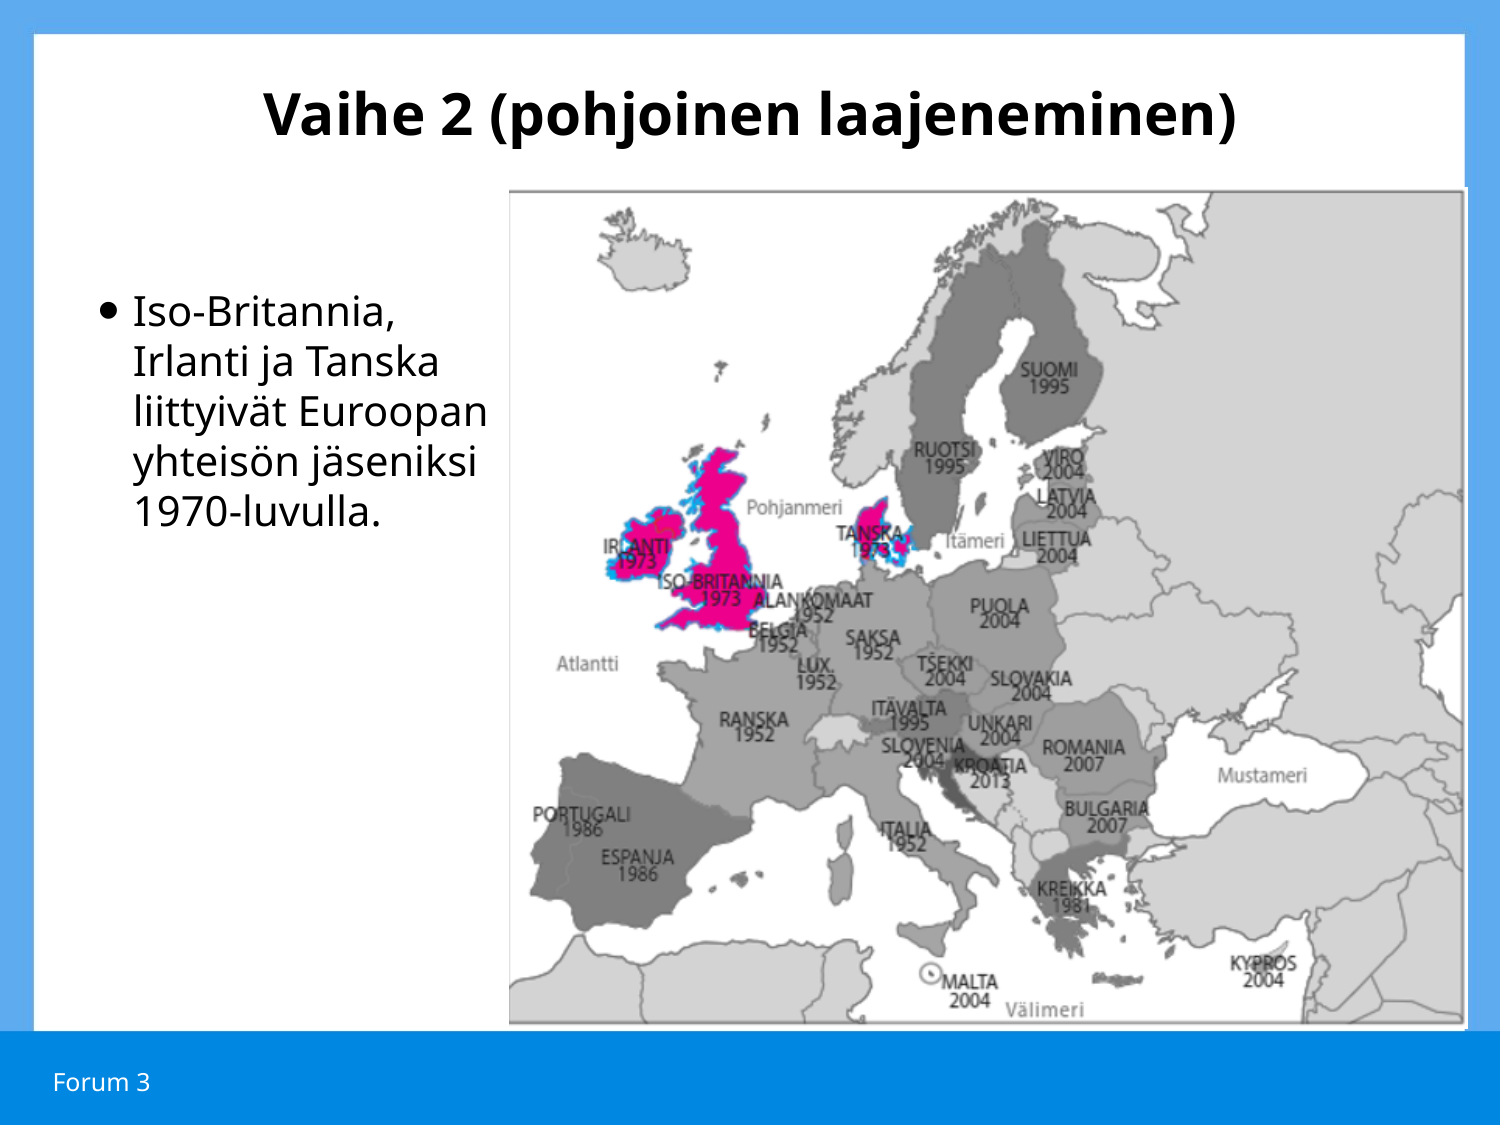

# Vaihe 2 (pohjoinen laajeneminen)
Iso-Britannia, Irlanti ja Tanska liittyivät Euroopan yhteisön jäseniksi 1970-luvulla.